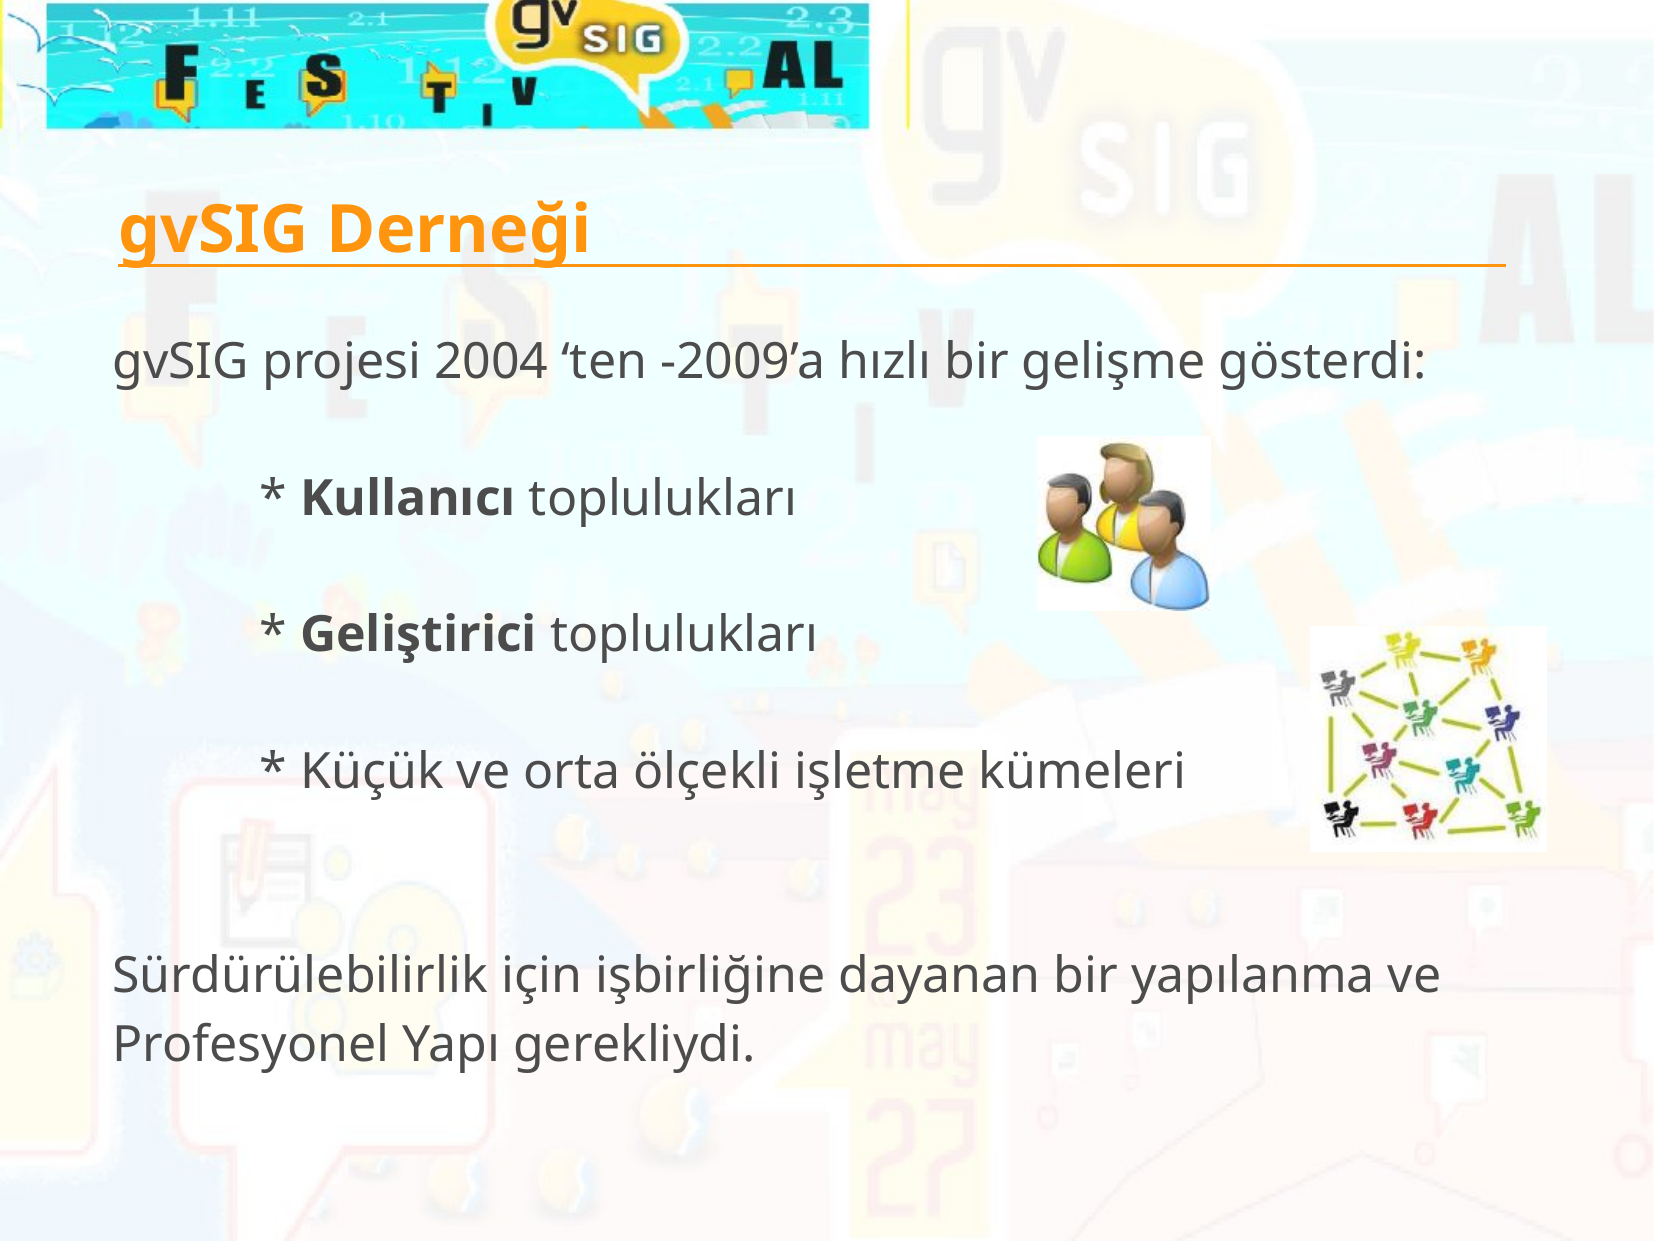

# gvSIG Derneği
gvSIG projesi 2004 ‘ten -2009’a hızlı bir gelişme gösterdi:
		* Kullanıcı toplulukları
		* Geliştirici toplulukları
		* Küçük ve orta ölçekli işletme kümeleri
Sürdürülebilirlik için işbirliğine dayanan bir yapılanma ve Profesyonel Yapı gerekliydi.